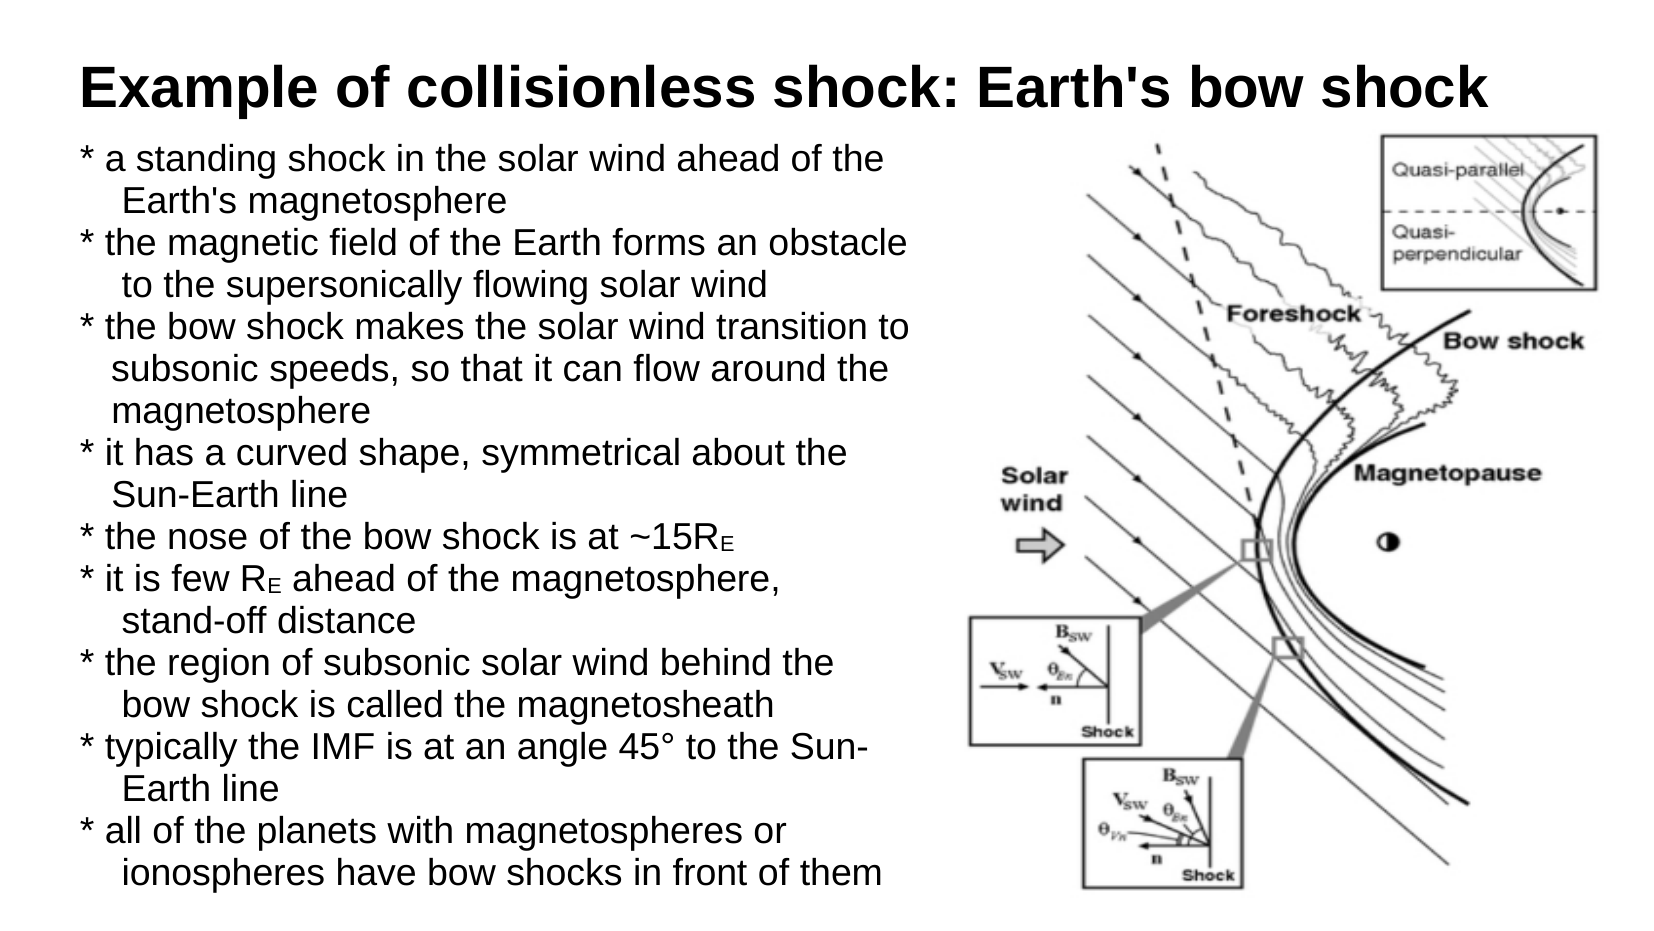

Example of collisionless shock: Earth's bow shock
* a standing shock in the solar wind ahead of the
 Earth's magnetosphere
* the magnetic field of the Earth forms an obstacle to the supersonically flowing solar wind
* the bow shock makes the solar wind transition to subsonic speeds, so that it can flow around the
 magnetosphere
* it has a curved shape, symmetrical about the
 Sun-Earth line
* the nose of the bow shock is at ~15RE
* it is few RE ahead of the magnetosphere,
 stand-off distance
* the region of subsonic solar wind behind the
 bow shock is called the magnetosheath
* typically the IMF is at an angle 45° to the Sun-
 Earth line
* all of the planets with magnetospheres or
 ionospheres have bow shocks in front of them